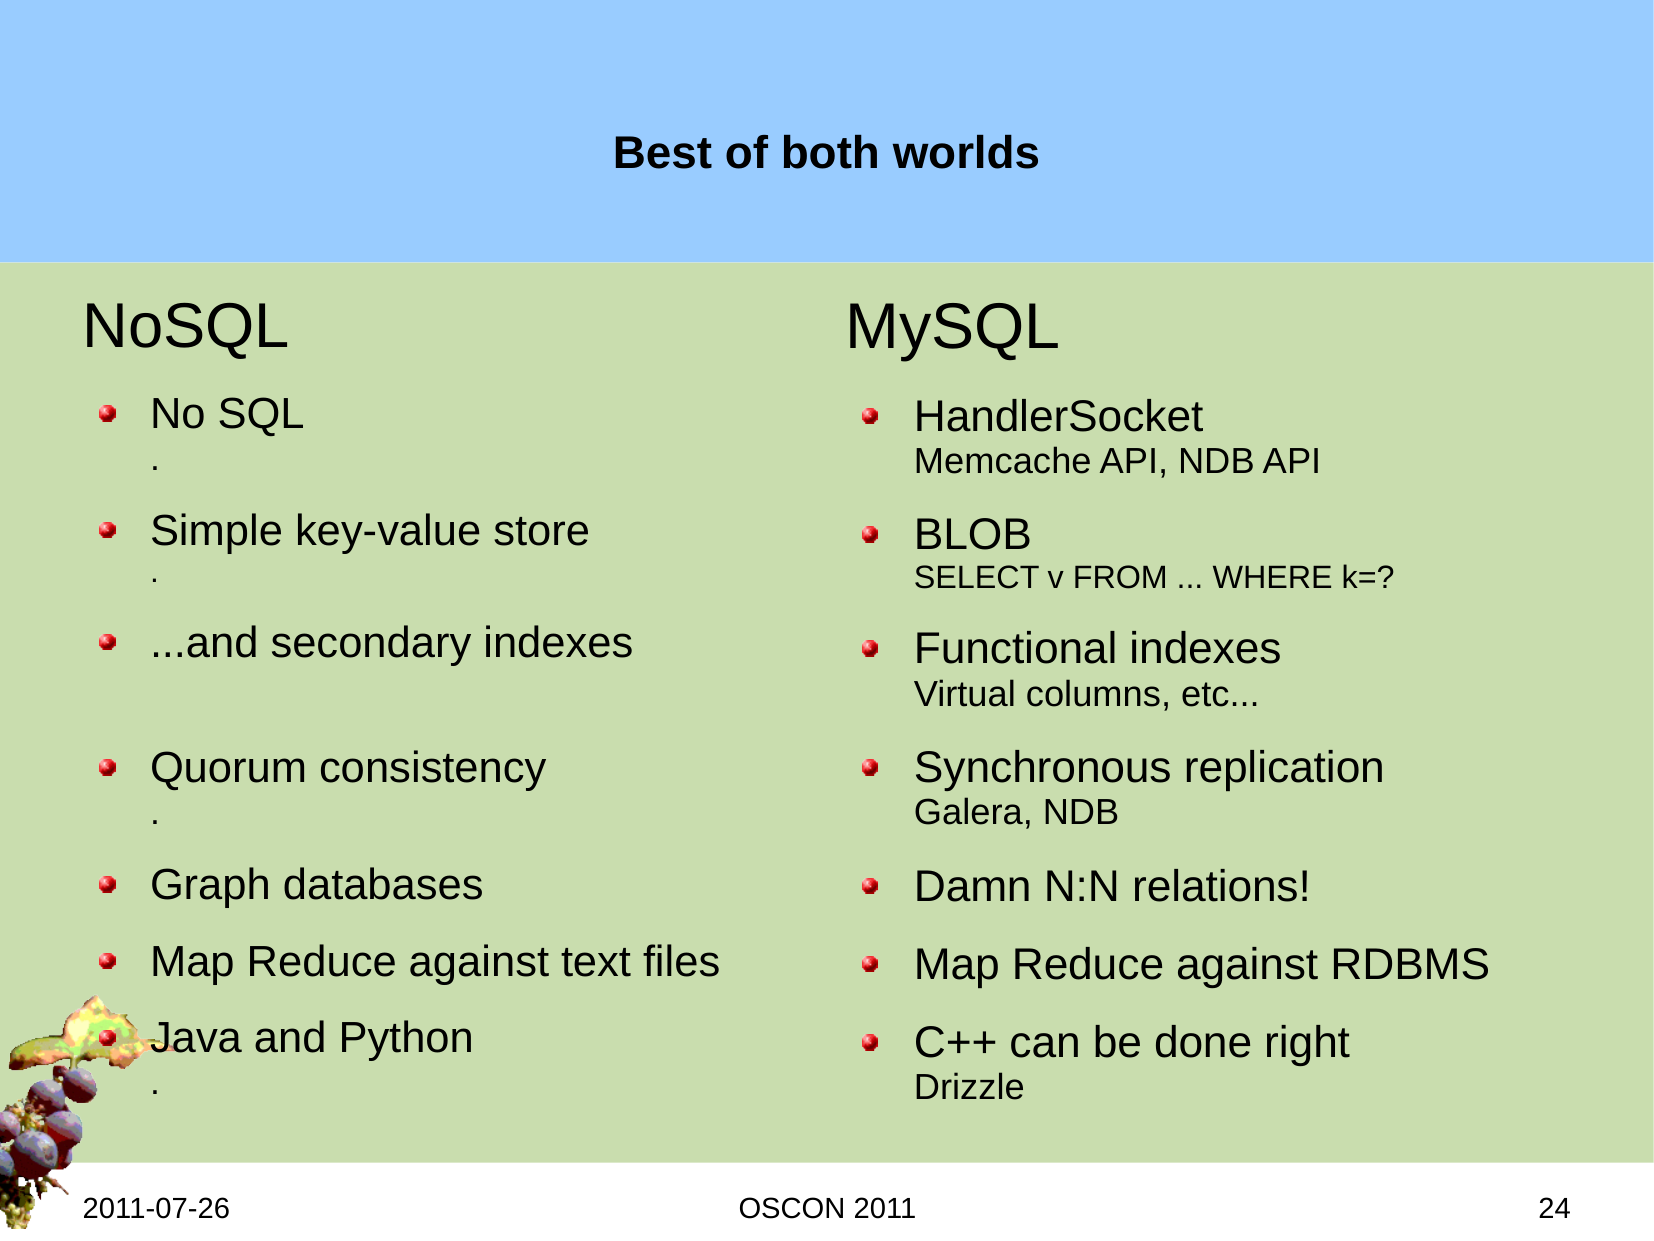

# Best of both worlds
NoSQL
No SQL
.
Simple key-value store
.
...and secondary indexes
Quorum consistency
.
Graph databases
Map Reduce against text files
Java and Python
.
MySQL
HandlerSocket
Memcache API, NDB API
BLOB
SELECT v FROM ... WHERE k=?
Functional indexes
Virtual columns, etc...
Synchronous replication
Galera, NDB
Damn N:N relations!
Map Reduce against RDBMS
C++ can be done right
Drizzle
2011-07-26
OSCON 2011
24